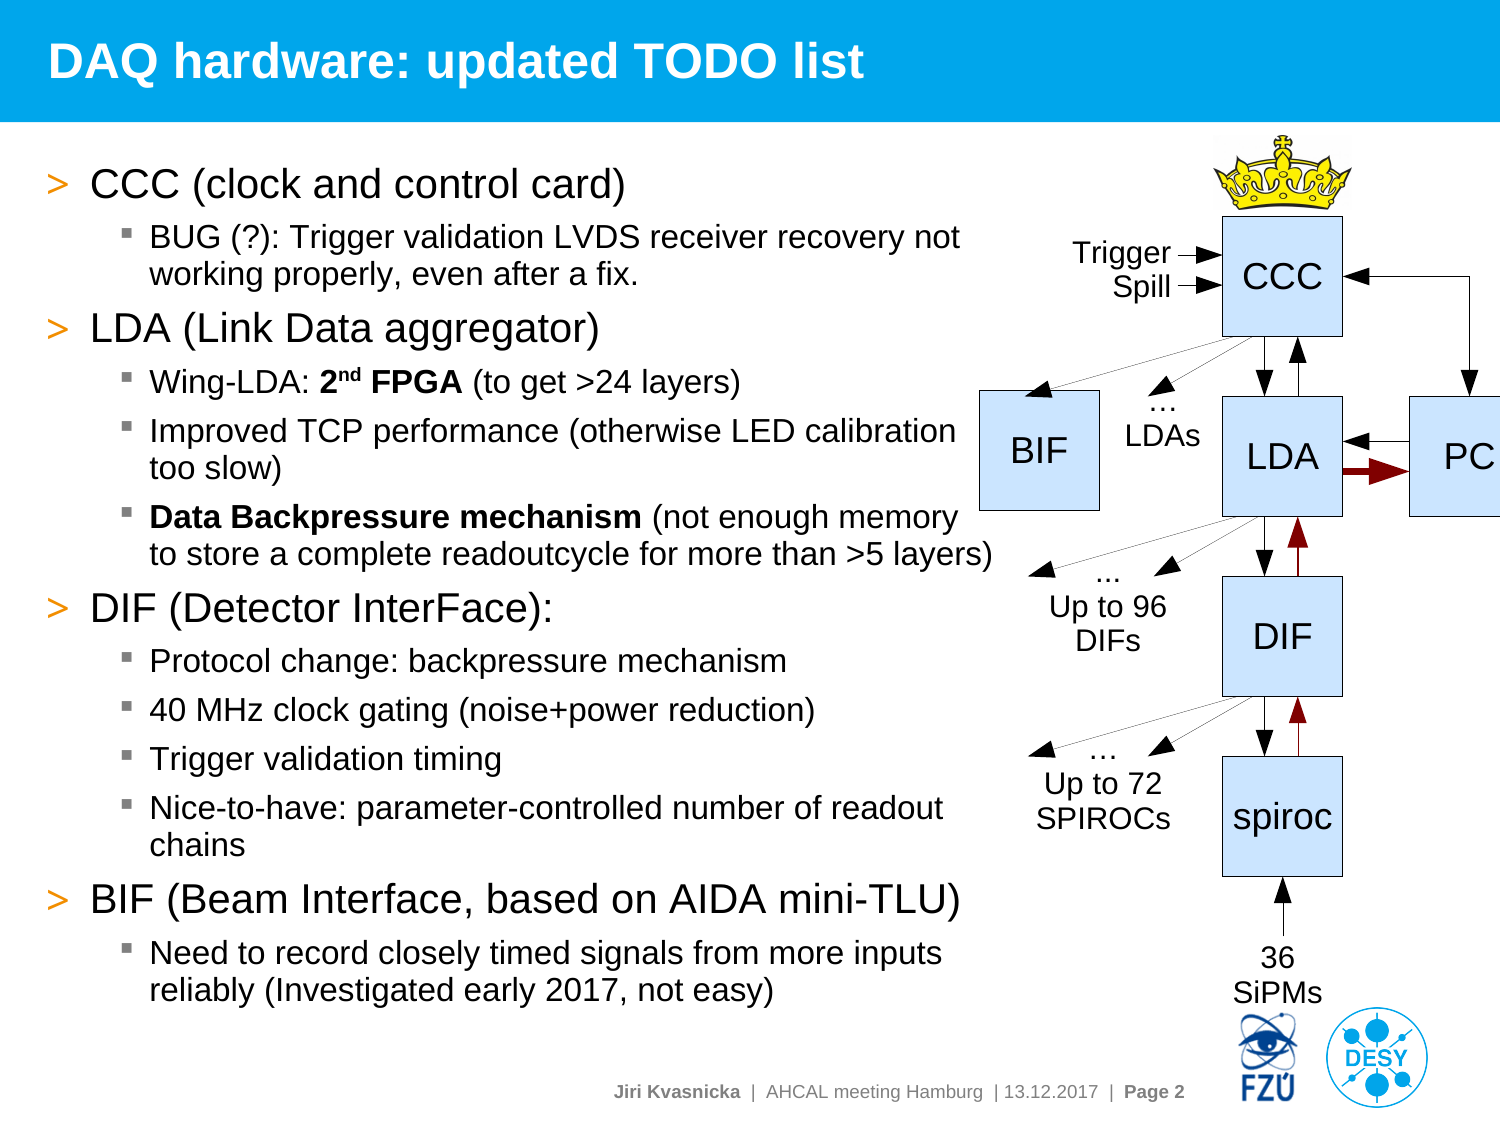

# DAQ hardware: updated TODO list
CCC (clock and control card)
BUG (?): Trigger validation LVDS receiver recovery not working properly, even after a fix.
LDA (Link Data aggregator)
Wing-LDA: 2nd FPGA (to get >24 layers)
Improved TCP performance (otherwise LED calibration
too slow)
Data Backpressure mechanism (not enough memory
to store a complete readoutcycle for more than >5 layers)
DIF (Detector InterFace):
Protocol change: backpressure mechanism
40 MHz clock gating (noise+power reduction)
Trigger validation timing
Nice-to-have: parameter-controlled number of readout chains
BIF (Beam Interface, based on AIDA mini-TLU)
Need to record closely timed signals from more inputs reliably (Investigated early 2017, not easy)
CCC
Trigger
Spill
…
LDAs
BIF
LDA
PC
...
Up to 96
DIFs
DIF
…
Up to 72
SPIROCs
spiroc
36
SiPMs